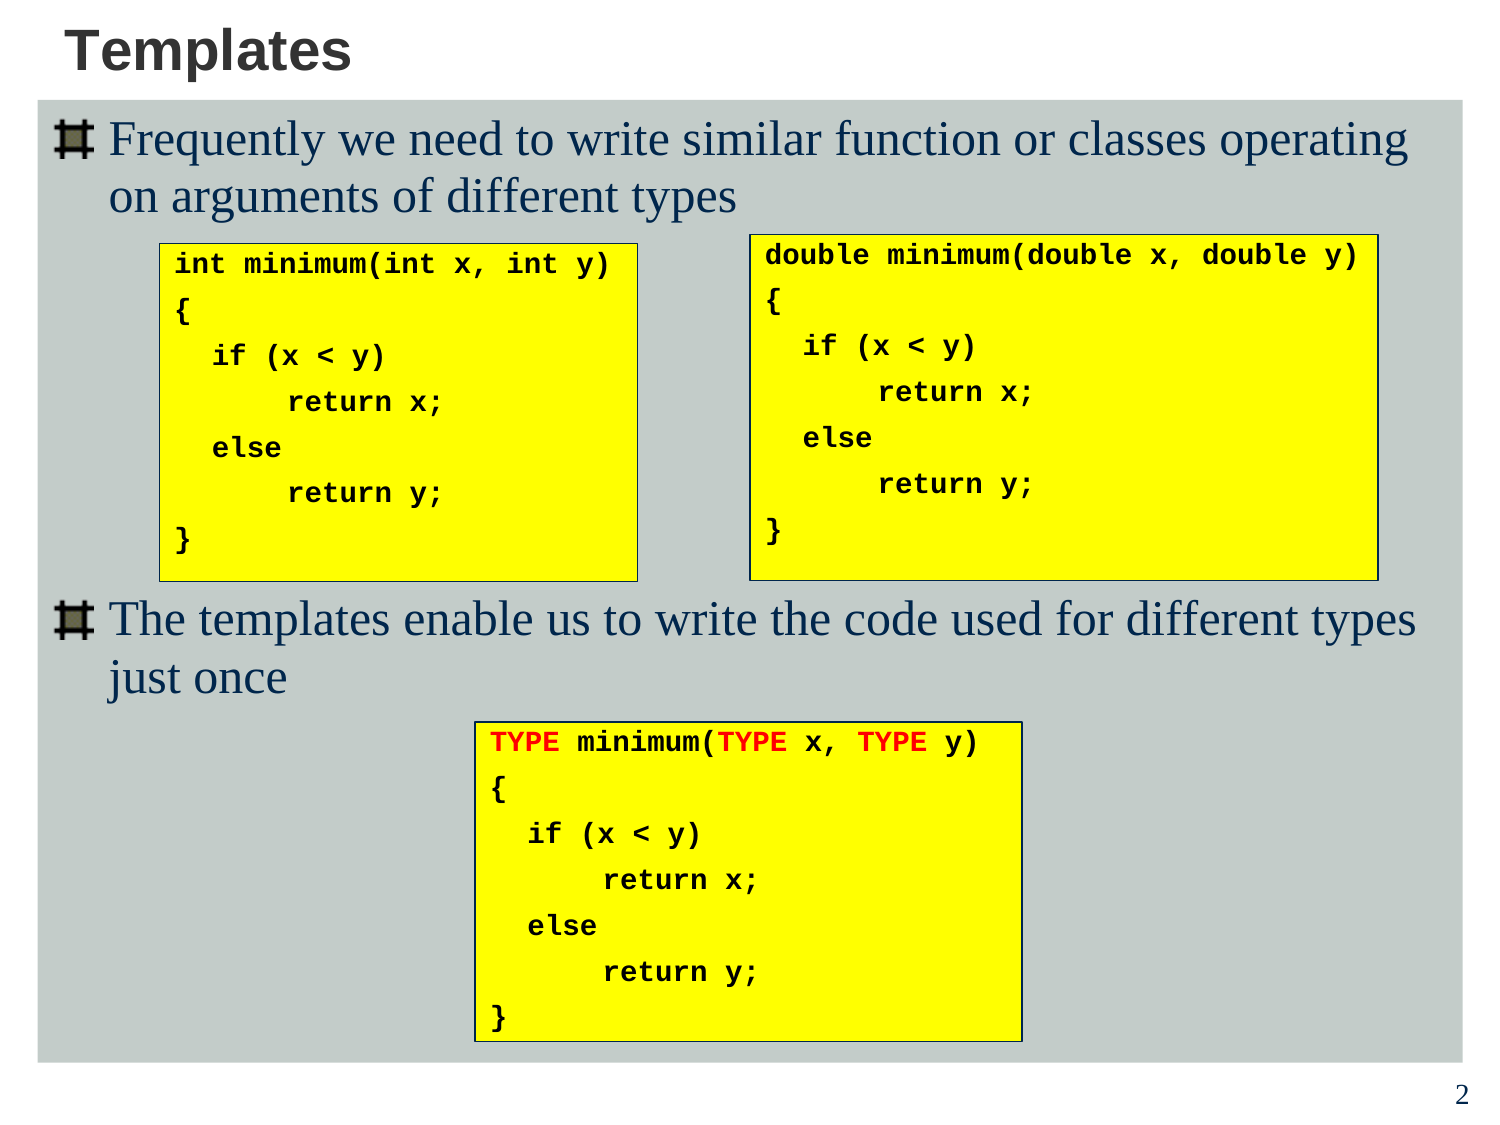

# Templates
Frequently we need to write similar function or classes operating on arguments of different types
The templates enable us to write the code used for different types just once
double minimum(double x, double y)
{
	if (x < y)
		return x;
	else
		return y;
}
int minimum(int x, int y)
{
	if (x < y)
		return x;
	else
		return y;
}
TYPE minimum(TYPE x, TYPE y)
{
	if (x < y)
		return x;
	else
		return y;
}